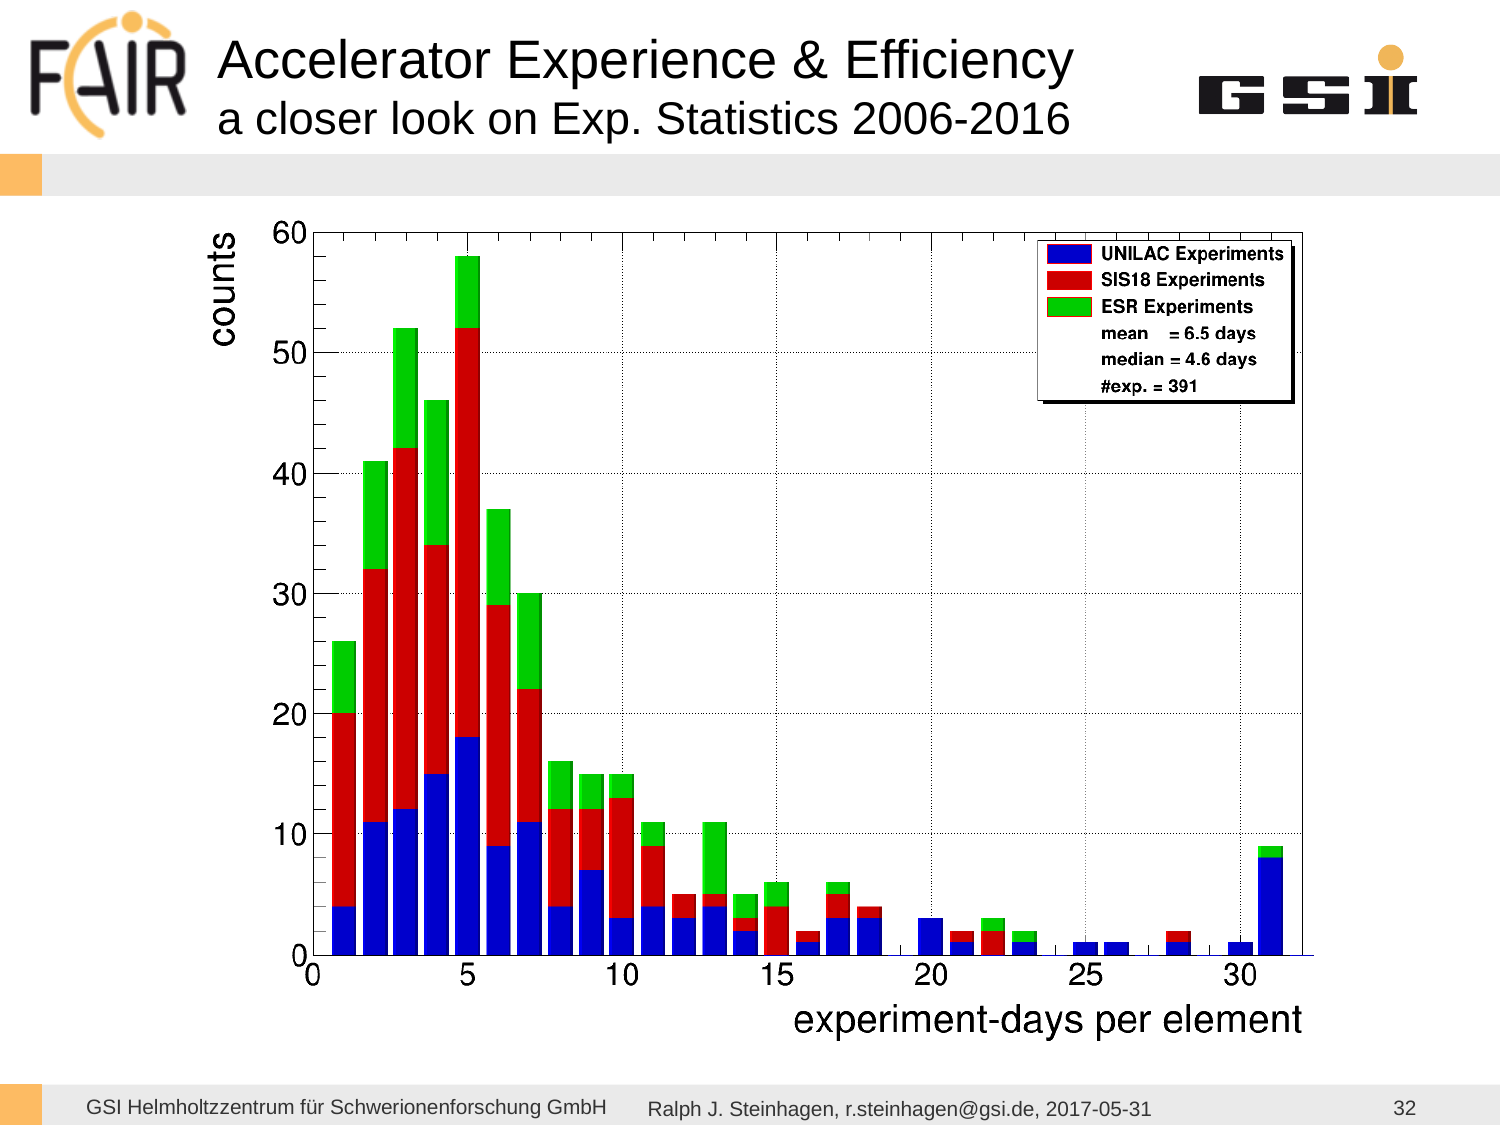

# Accelerator Experience & Efficiency a closer look on Exp. Statistics 2006-2016